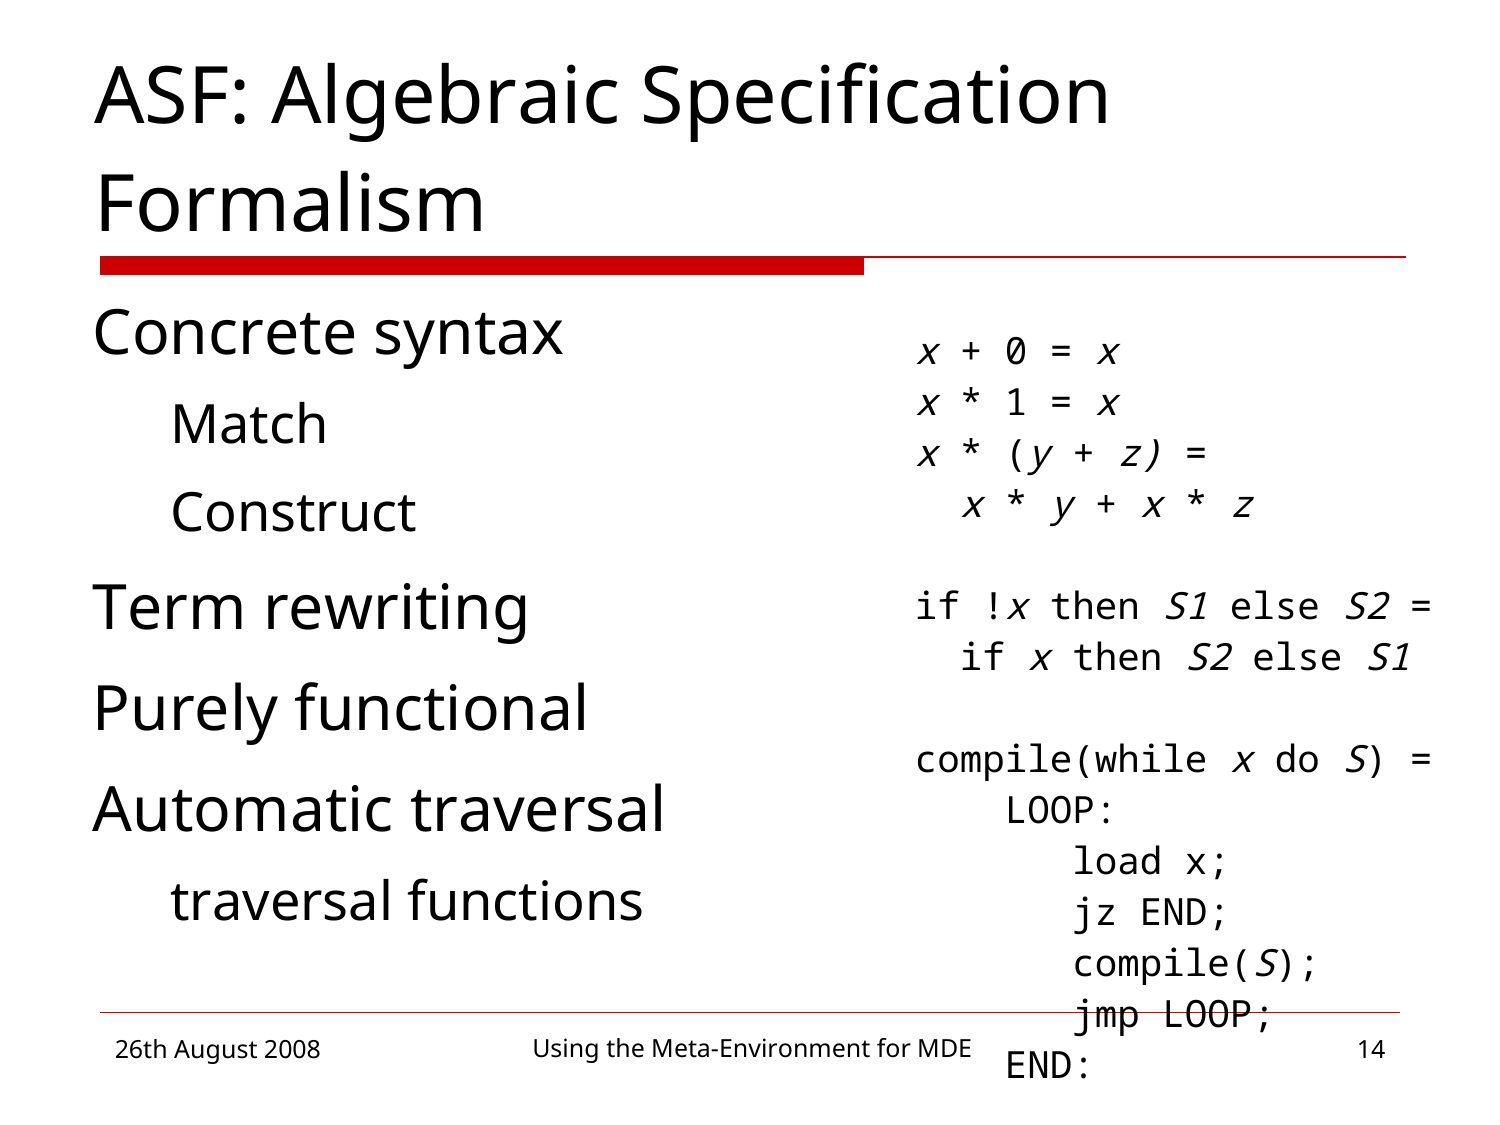

# ASF: Algebraic Specification Formalism
Concrete syntax
Match
Construct
Term rewriting
Purely functional
Automatic traversal
traversal functions
x + 0 = x
x * 1 = x
x * (y + z) =
 x * y + x * z
if !x then S1 else S2 =
 if x then S2 else S1
compile(while x do S) =
 LOOP:
 load x;
 jz END;
 compile(S);
 jmp LOOP;
 END:
Using the Meta-Environment for MDE
26th August 2008
14